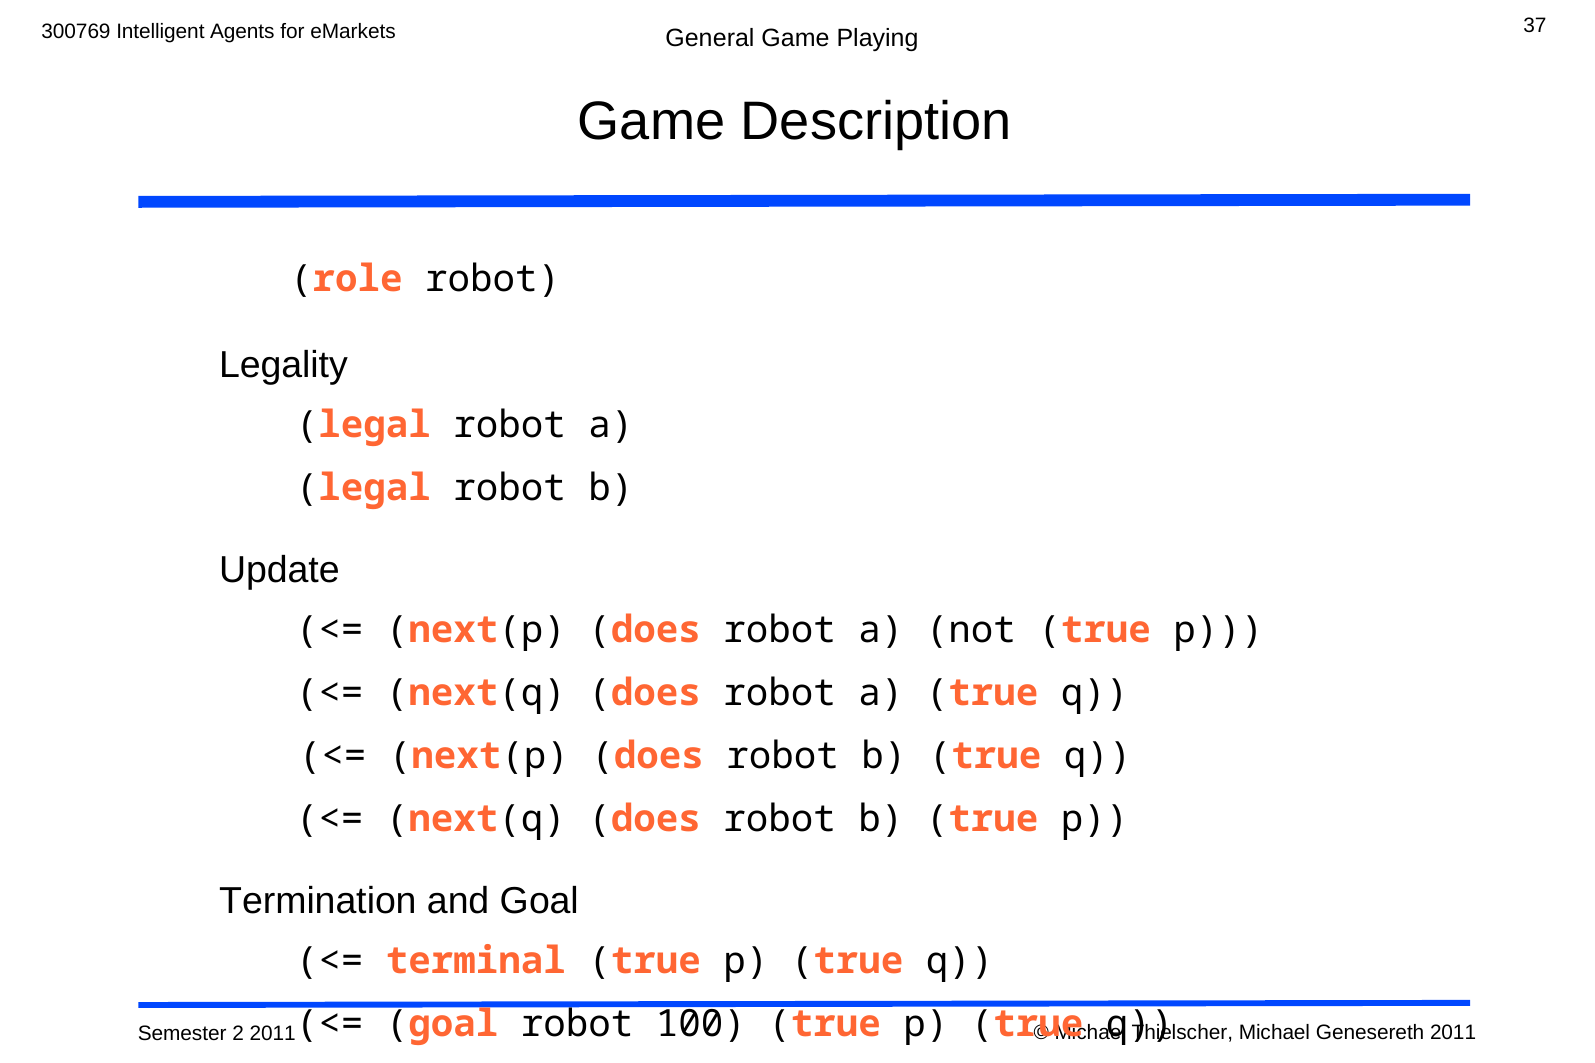

# Game Description
(role robot)
Legality
(legal robot a)
(legal robot b)
Update
(<= (next(p) (does robot a) (not (true p)))
(<= (next(q) (does robot a) (true q))
 (<= (next(p) (does robot b) (true q))
(<= (next(q) (does robot b) (true p))
Termination and Goal
(<= terminal (true p) (true q))
(<= (goal robot 100) (true p) (true q))